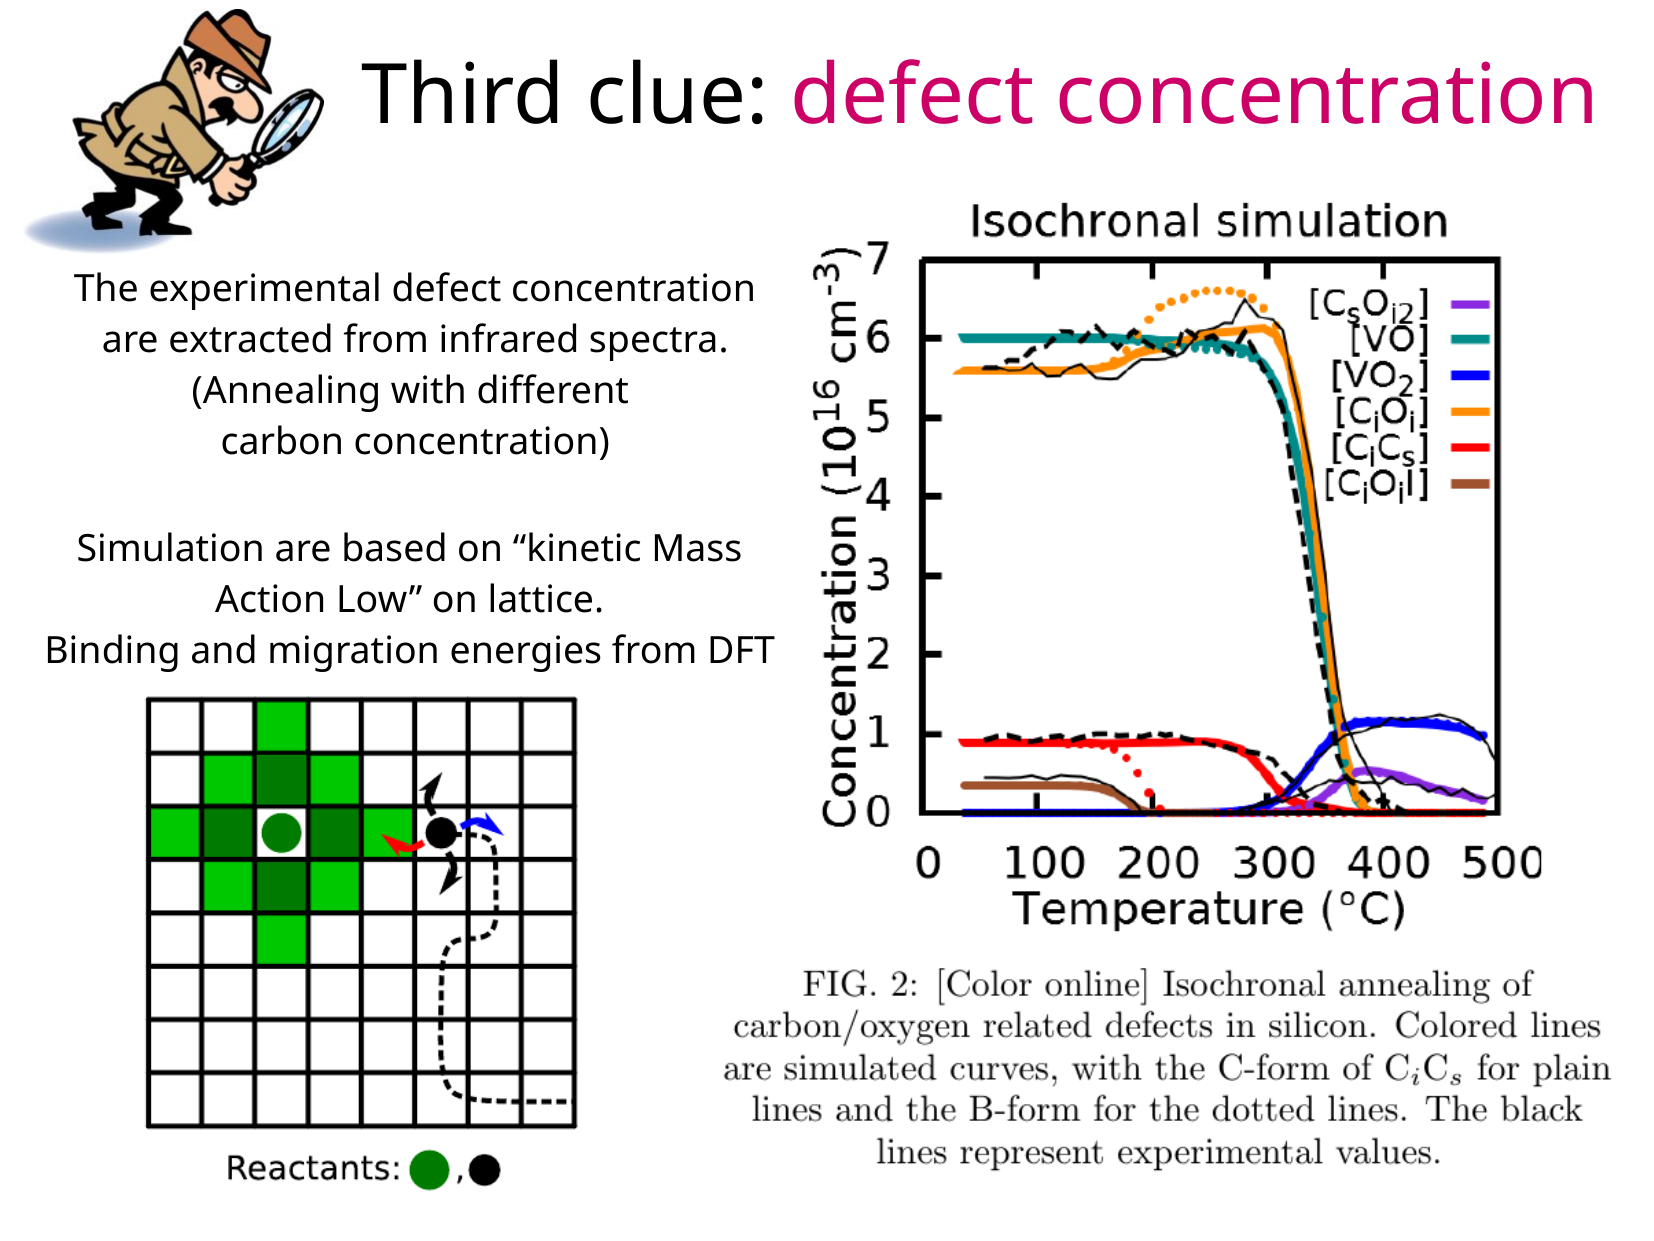

# Third clue: defect concentration
The experimental defect concentration
are extracted from infrared spectra.
(Annealing with different
carbon concentration)
Simulation are based on “kinetic Mass
Action Low” on lattice.
Binding and migration energies from DFT